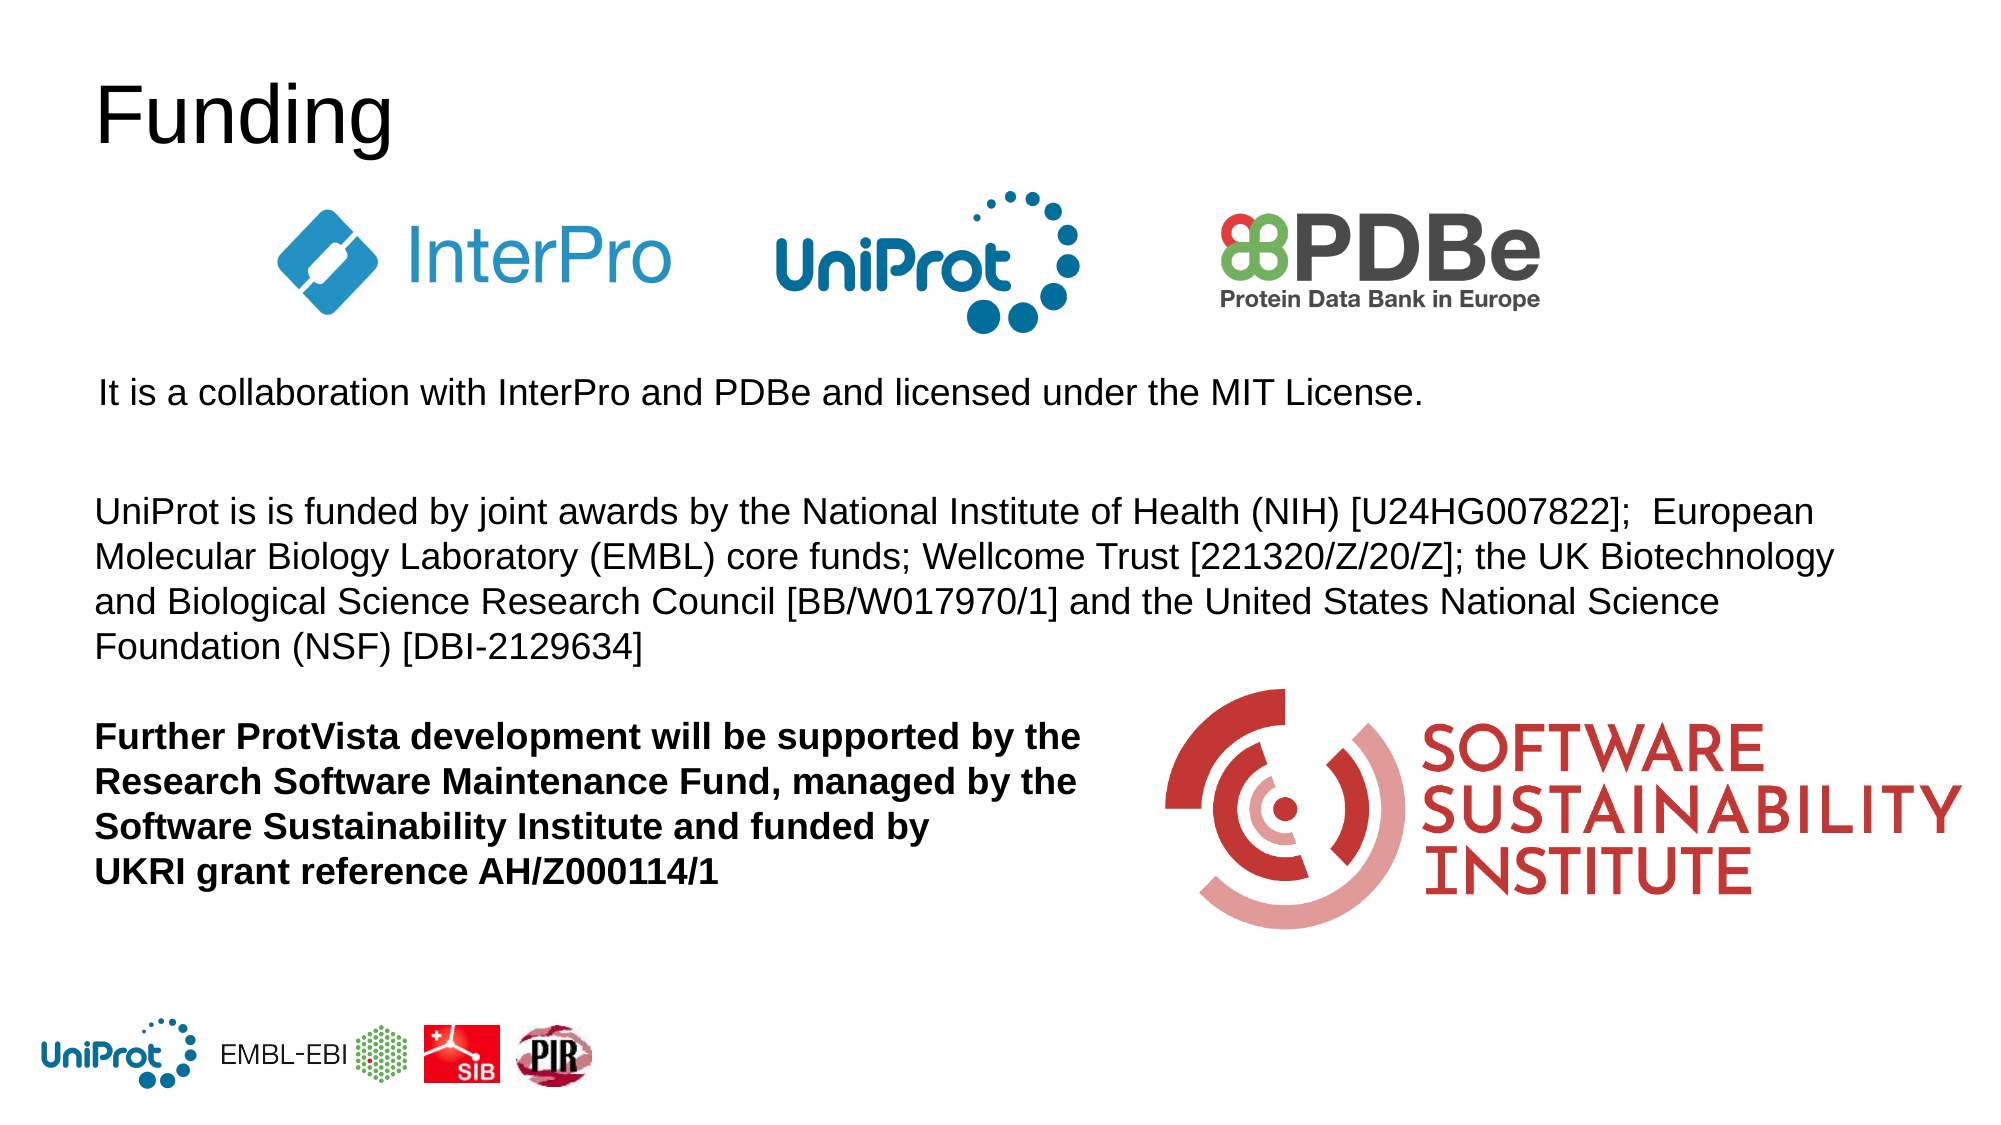

Funding
It is a collaboration with InterPro and PDBe and licensed under the MIT License.
UniProt is is funded by joint awards by the National Institute of Health (NIH) [U24HG007822];  European Molecular Biology Laboratory (EMBL) core funds; Wellcome Trust [221320/Z/20/Z]; the UK Biotechnology and Biological Science Research Council [BB/W017970/1] and the United States National Science Foundation (NSF) [DBI-2129634]
Further ProtVista development will be supported by the
Research Software Maintenance Fund, managed by the
Software Sustainability Institute and funded by
UKRI grant reference AH/Z000114/1